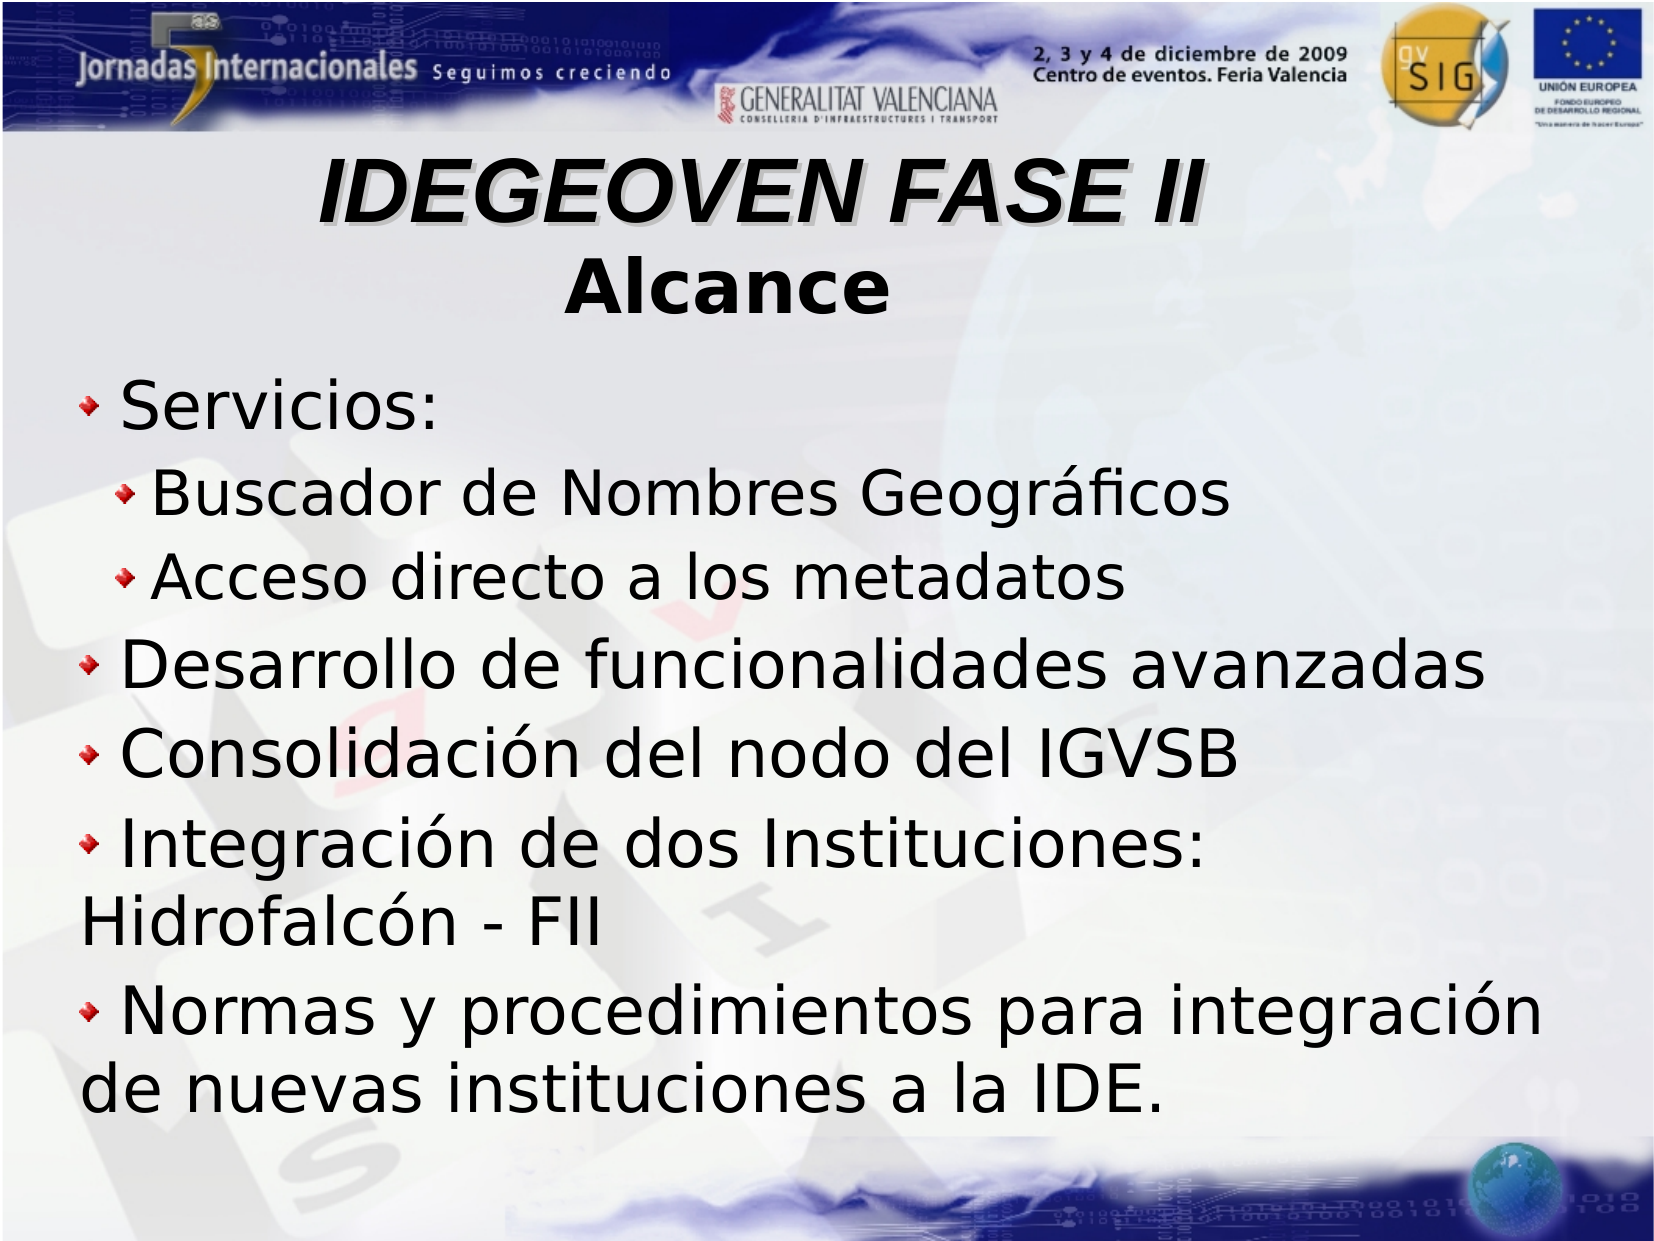

# IDEGEOVEN FASE II
Alcance
 Servicios:
Buscador de Nombres Geográficos
Acceso directo a los metadatos
 Desarrollo de funcionalidades avanzadas
 Consolidación del nodo del IGVSB
 Integración de dos Instituciones: Hidrofalcón - FII
 Normas y procedimientos para integración de nuevas instituciones a la IDE.